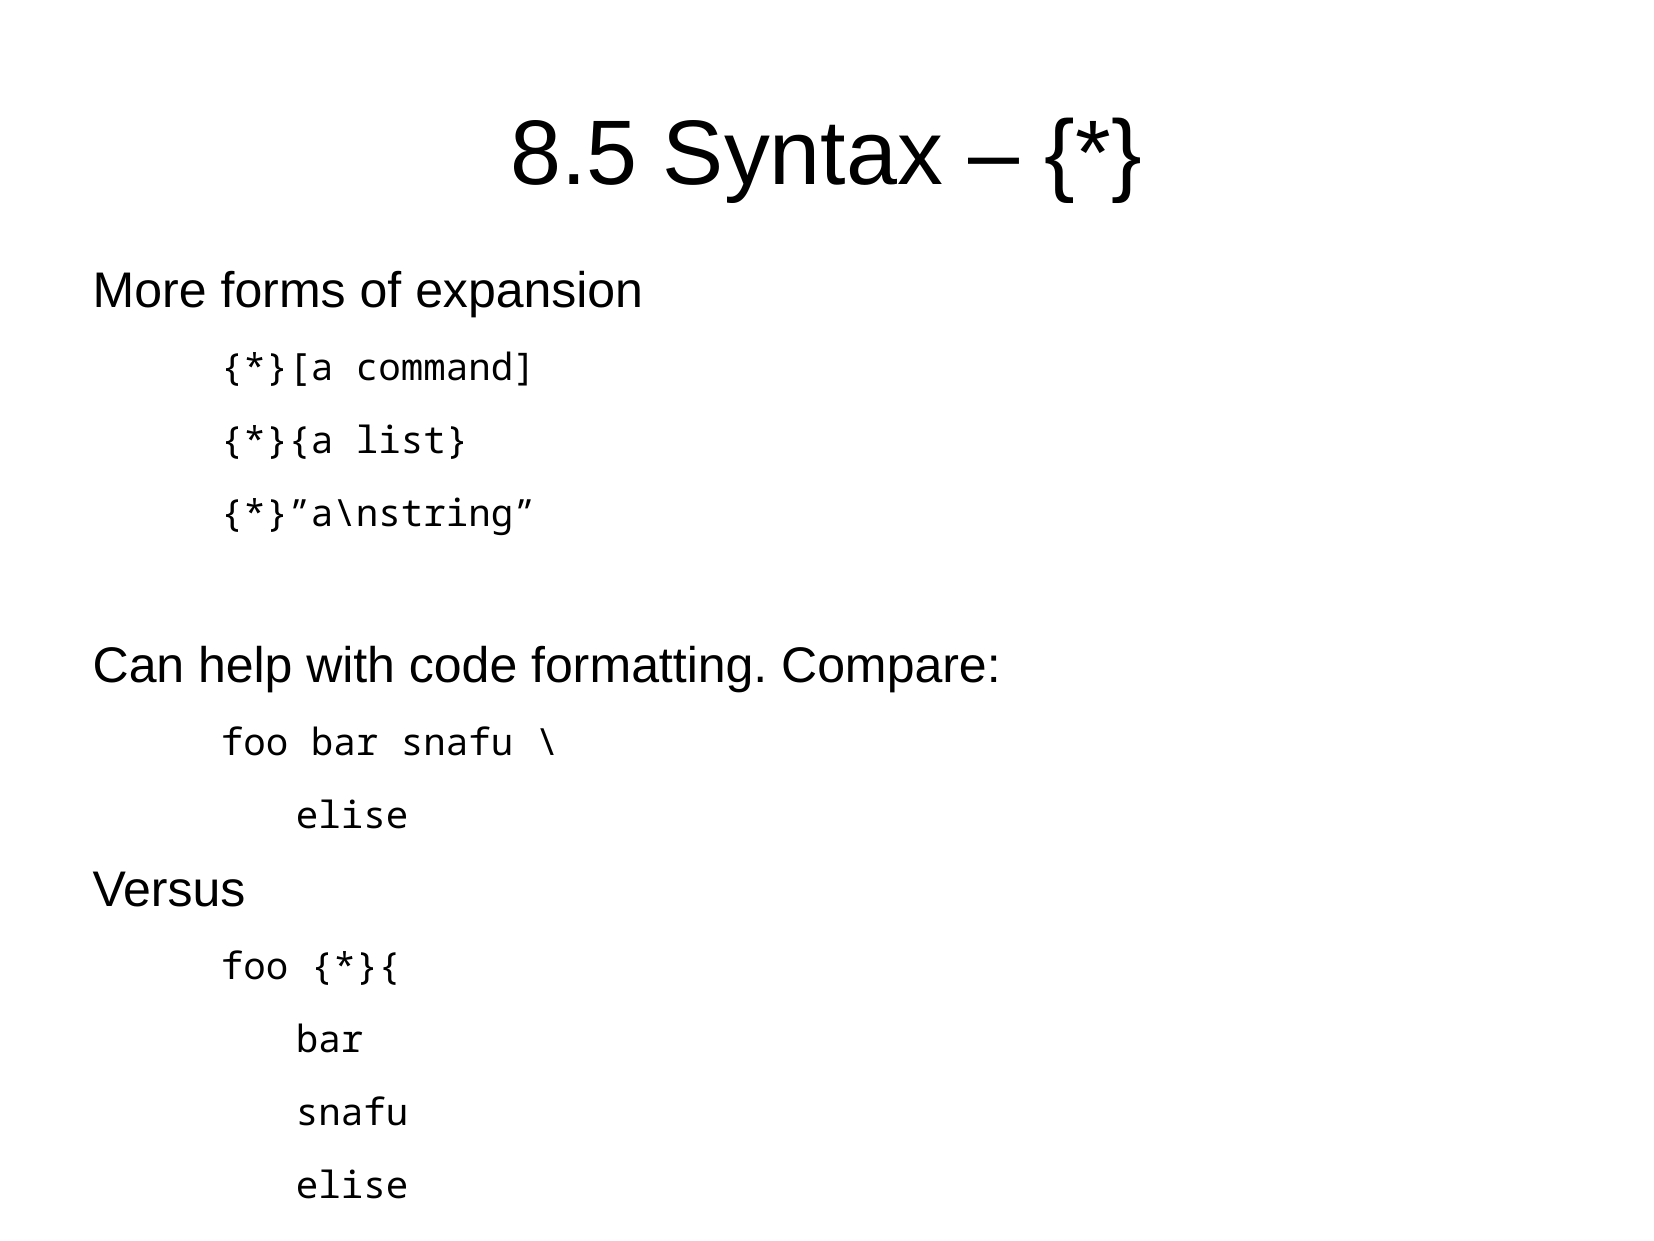

# 8.5 Syntax – {*}
More forms of expansion
	{*}[a command]
	{*}{a list}
	{*}”a\nstring”
Can help with code formatting. Compare:
	foo bar snafu \
		elise
Versus
	foo {*}{
		bar
		snafu
		elise
	}